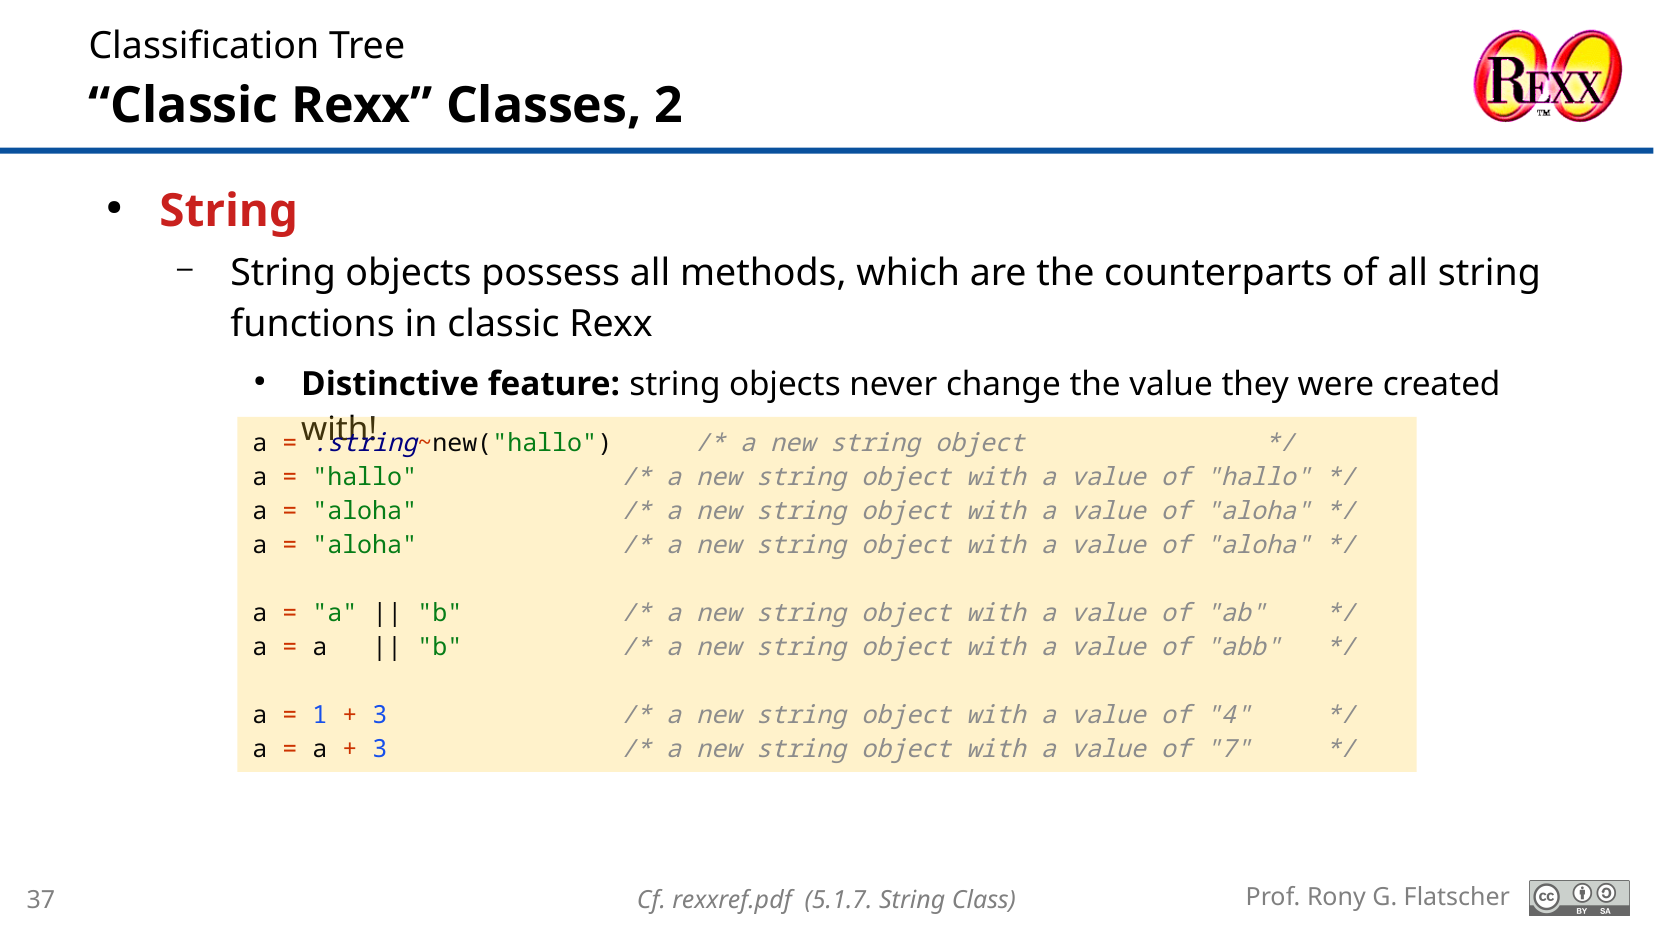

Classification Tree
“Classic Rexx” Classes, 2
# String
String objects possess all methods, which are the counterparts of all string functions in classic Rexx
Distinctive feature: string objects never change the value they were created with!
a = .string~new("hallo") 	/* a new string object */
a = "hallo"			/* a new string object with a value of "hallo" */
a = "aloha"			/* a new string object with a value of "aloha" */
a = "aloha"			/* a new string object with a value of "aloha" */
a = "a" || "b" 		/* a new string object with a value of "ab" */
a = a || "b" 		/* a new string object with a value of "abb" */
a = 1 + 3 		/* a new string object with a value of "4" */
a = a + 3 		/* a new string object with a value of "7" */
Cf. rexxref.pdf (5.1.7. String Class)